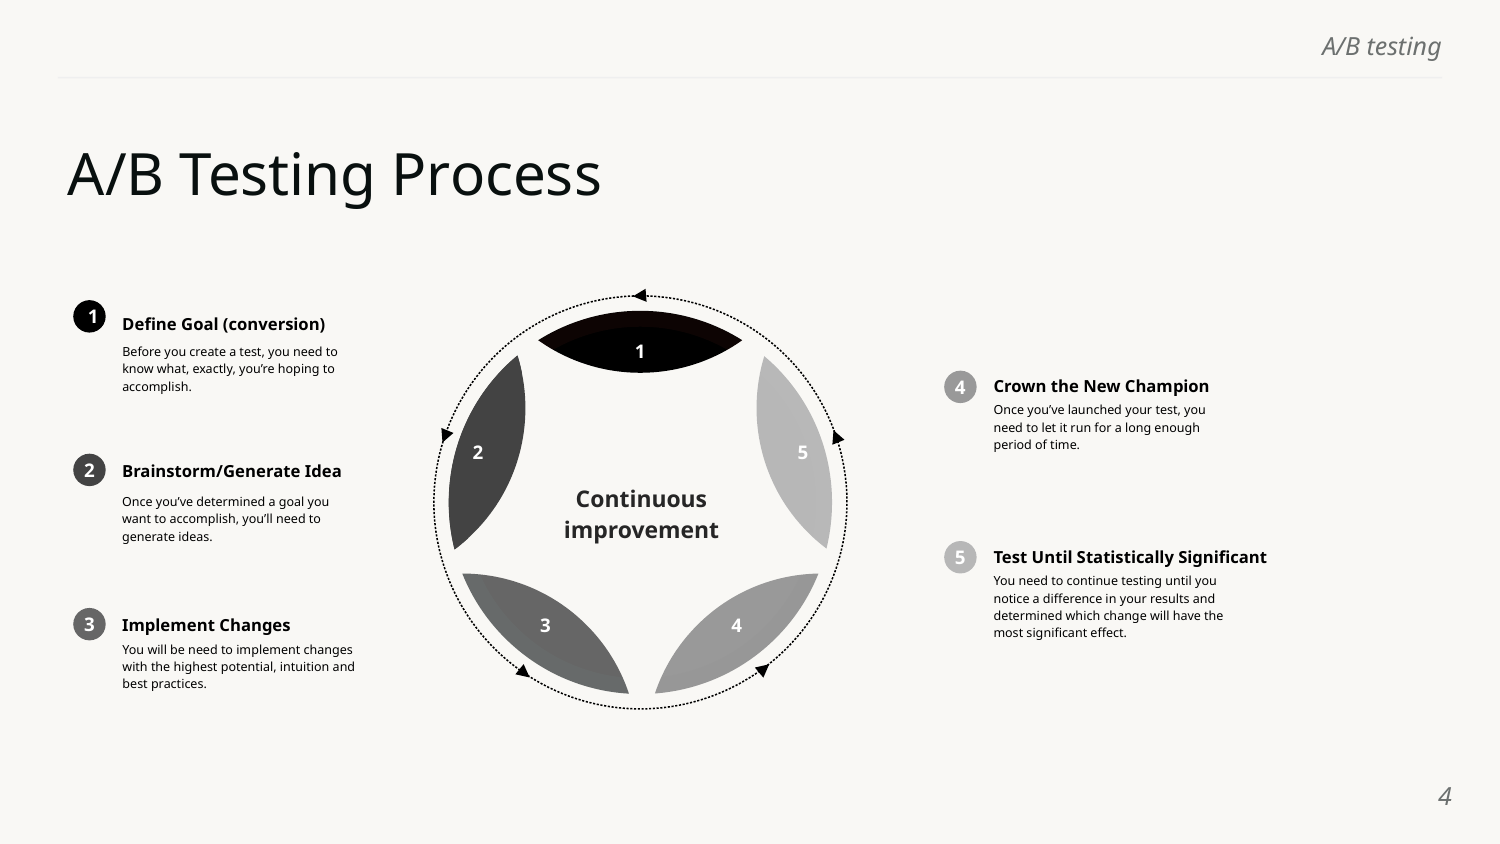

# A/B Testing Process
 1
Define Goal (conversion)
Before you create a test, you need to know what, exactly, you’re hoping to accomplish.
1
2
5
3
4
4
Crown the New Champion
Once you’ve launched your test, you need to let it run for a long enough period of time.
2
Brainstorm/Generate Idea
Once you’ve determined a goal you want to accomplish, you’ll need to generate ideas.
Continuous improvement
5
Test Until Statistically Significant
You need to continue testing until you notice a difference in your results and determined which change will have the most significant effect.
3
Implement Changes
You will be need to implement changes with the highest potential, intuition and best practices.